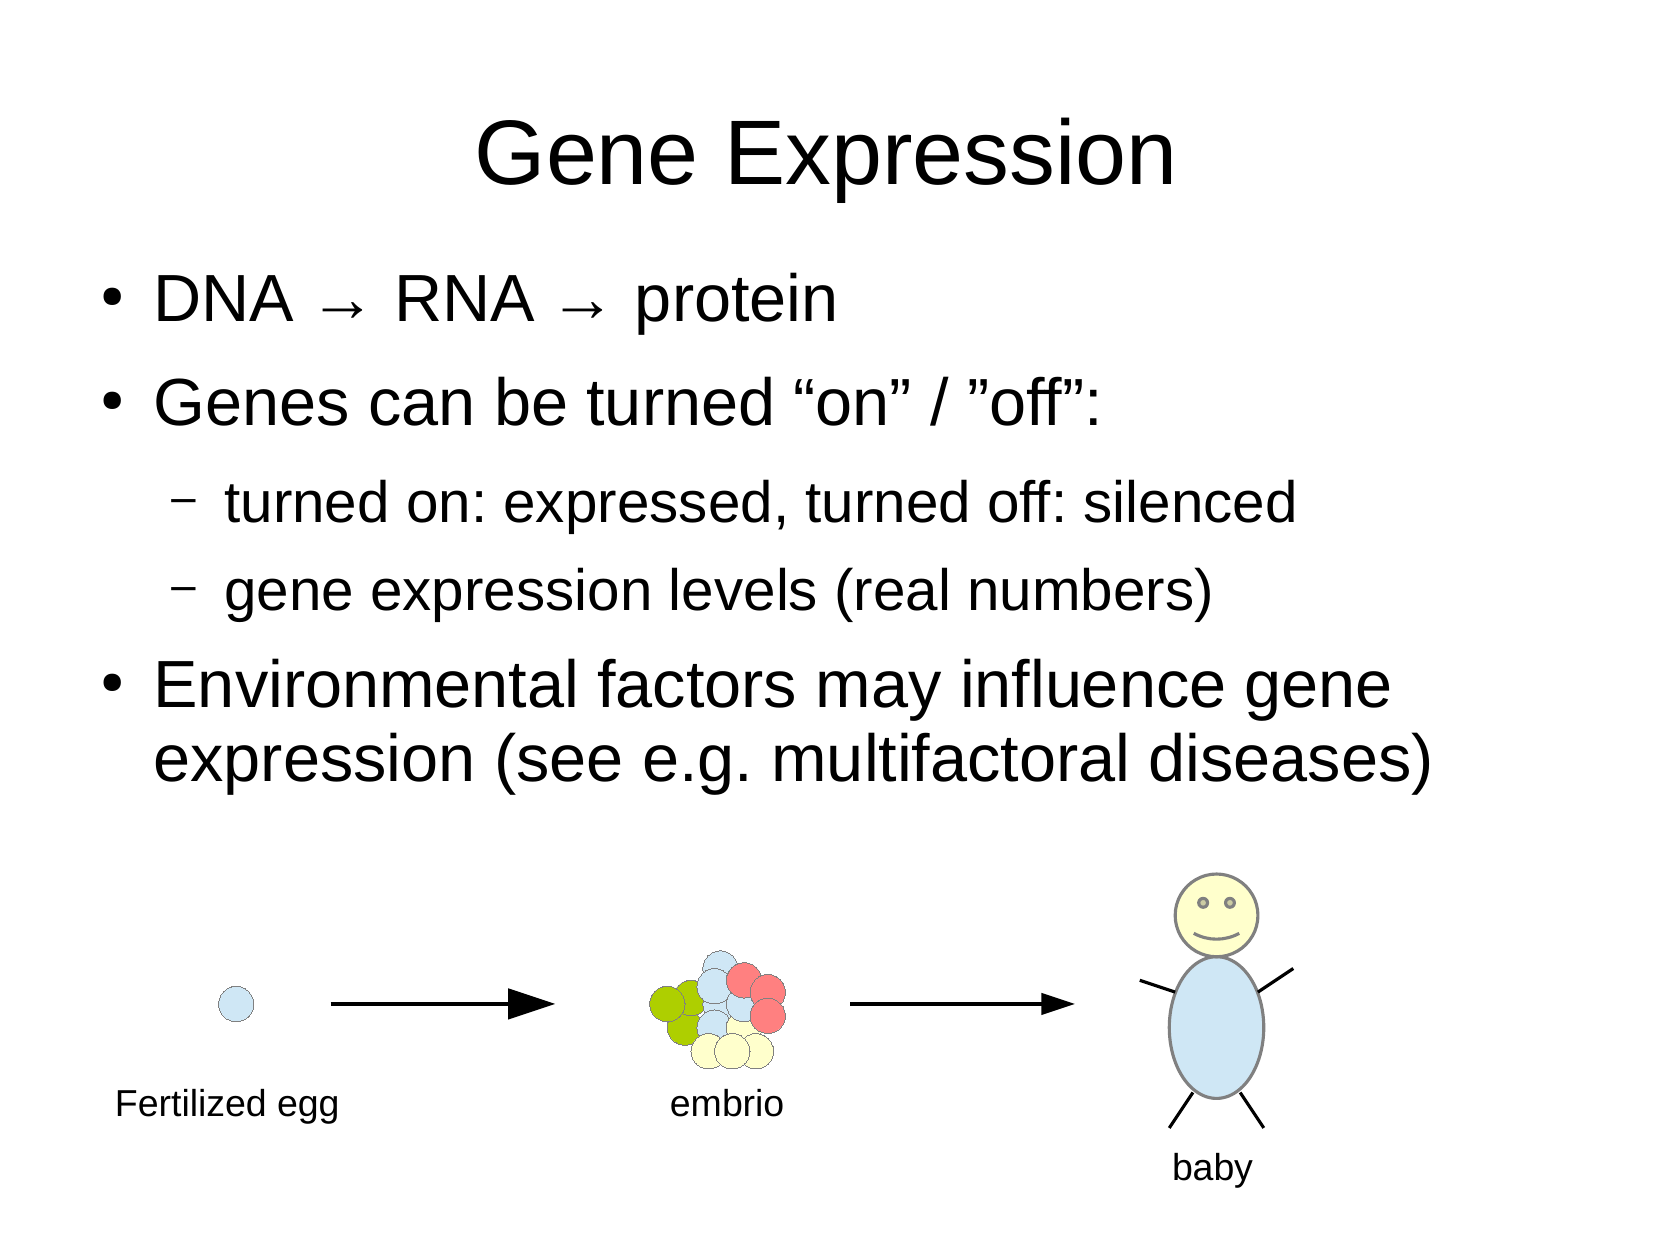

# Gene Expression
DNA → RNA → protein
Genes can be turned “on” / ”off”:
turned on: expressed, turned off: silenced
gene expression levels (real numbers)
Environmental factors may influence gene expression (see e.g. multifactoral diseases)
Fertilized egg
embrio
baby